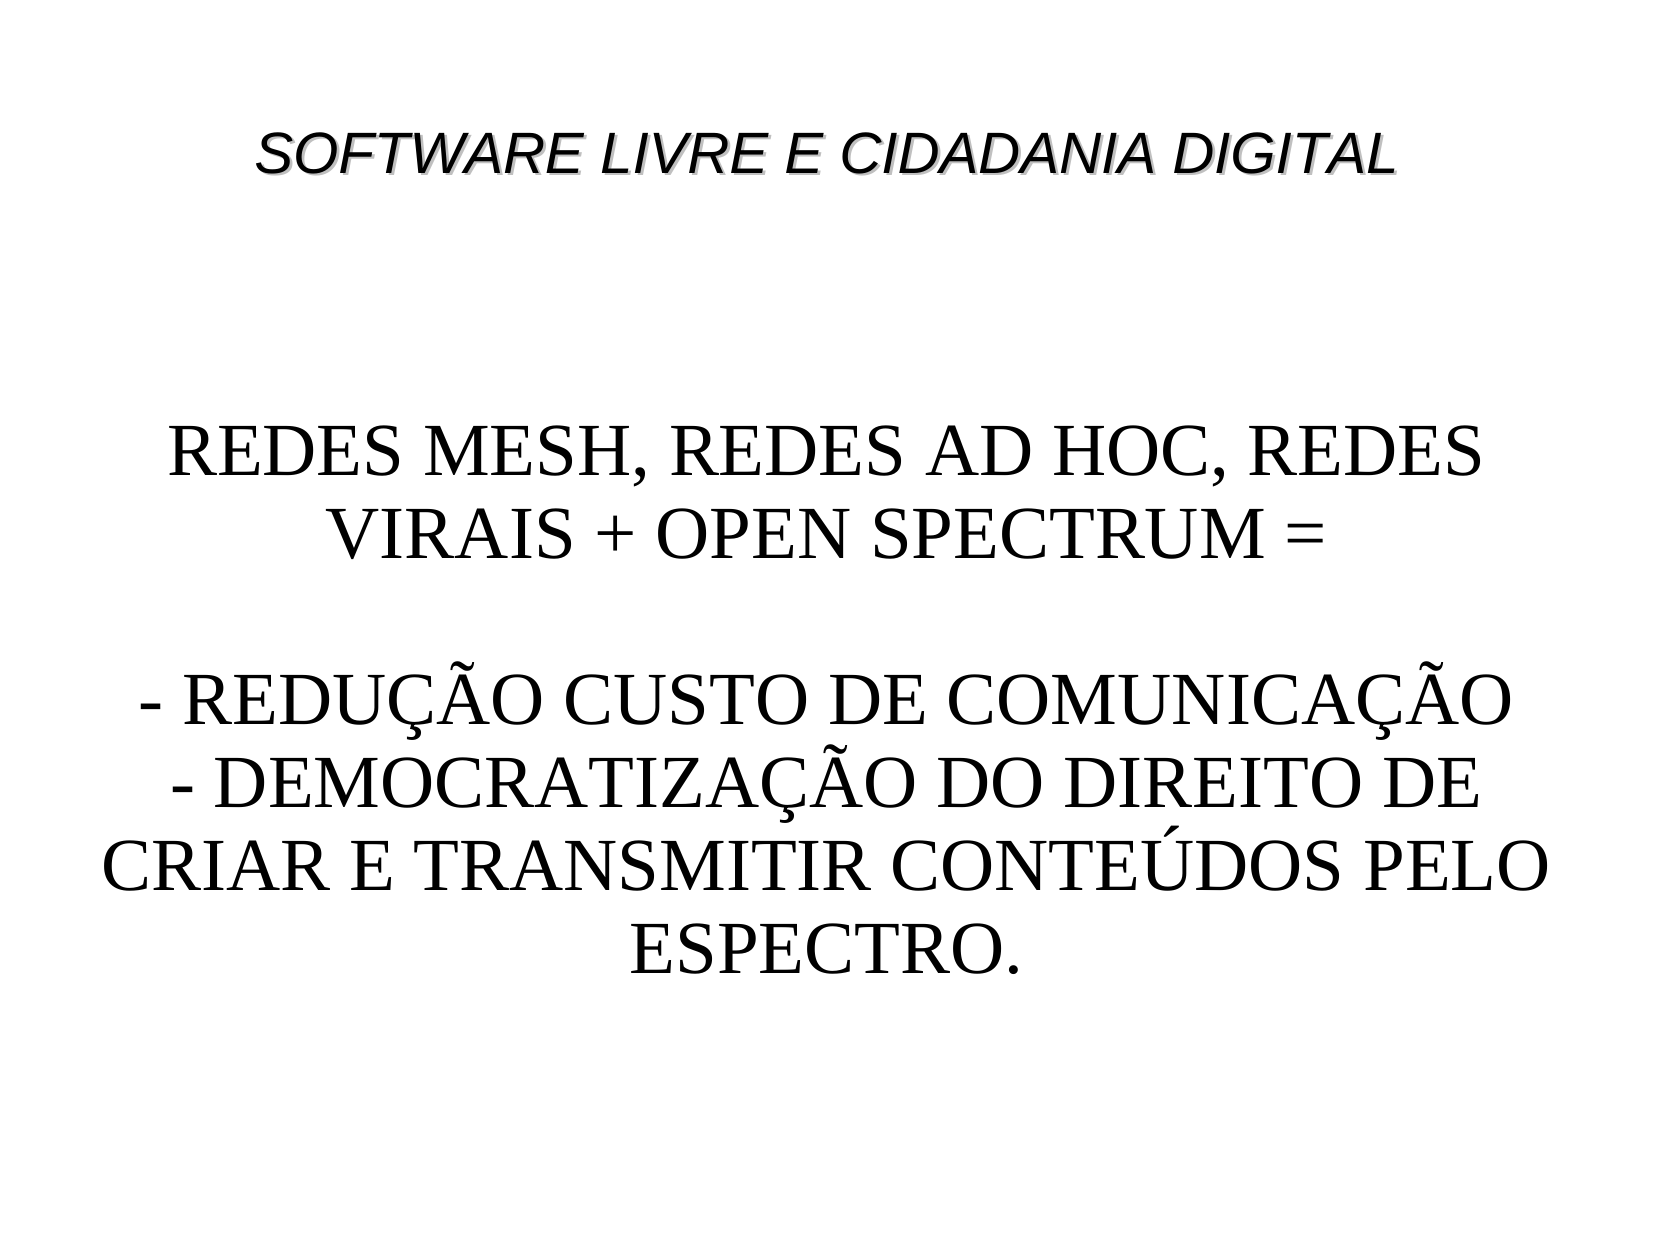

# SOFTWARE LIVRE E CIDADANIA DIGITAL
REDES MESH, REDES AD HOC, REDES VIRAIS + OPEN SPECTRUM =
- REDUÇÃO CUSTO DE COMUNICAÇÃO
- DEMOCRATIZAÇÃO DO DIREITO DE CRIAR E TRANSMITIR CONTEÚDOS PELO ESPECTRO.